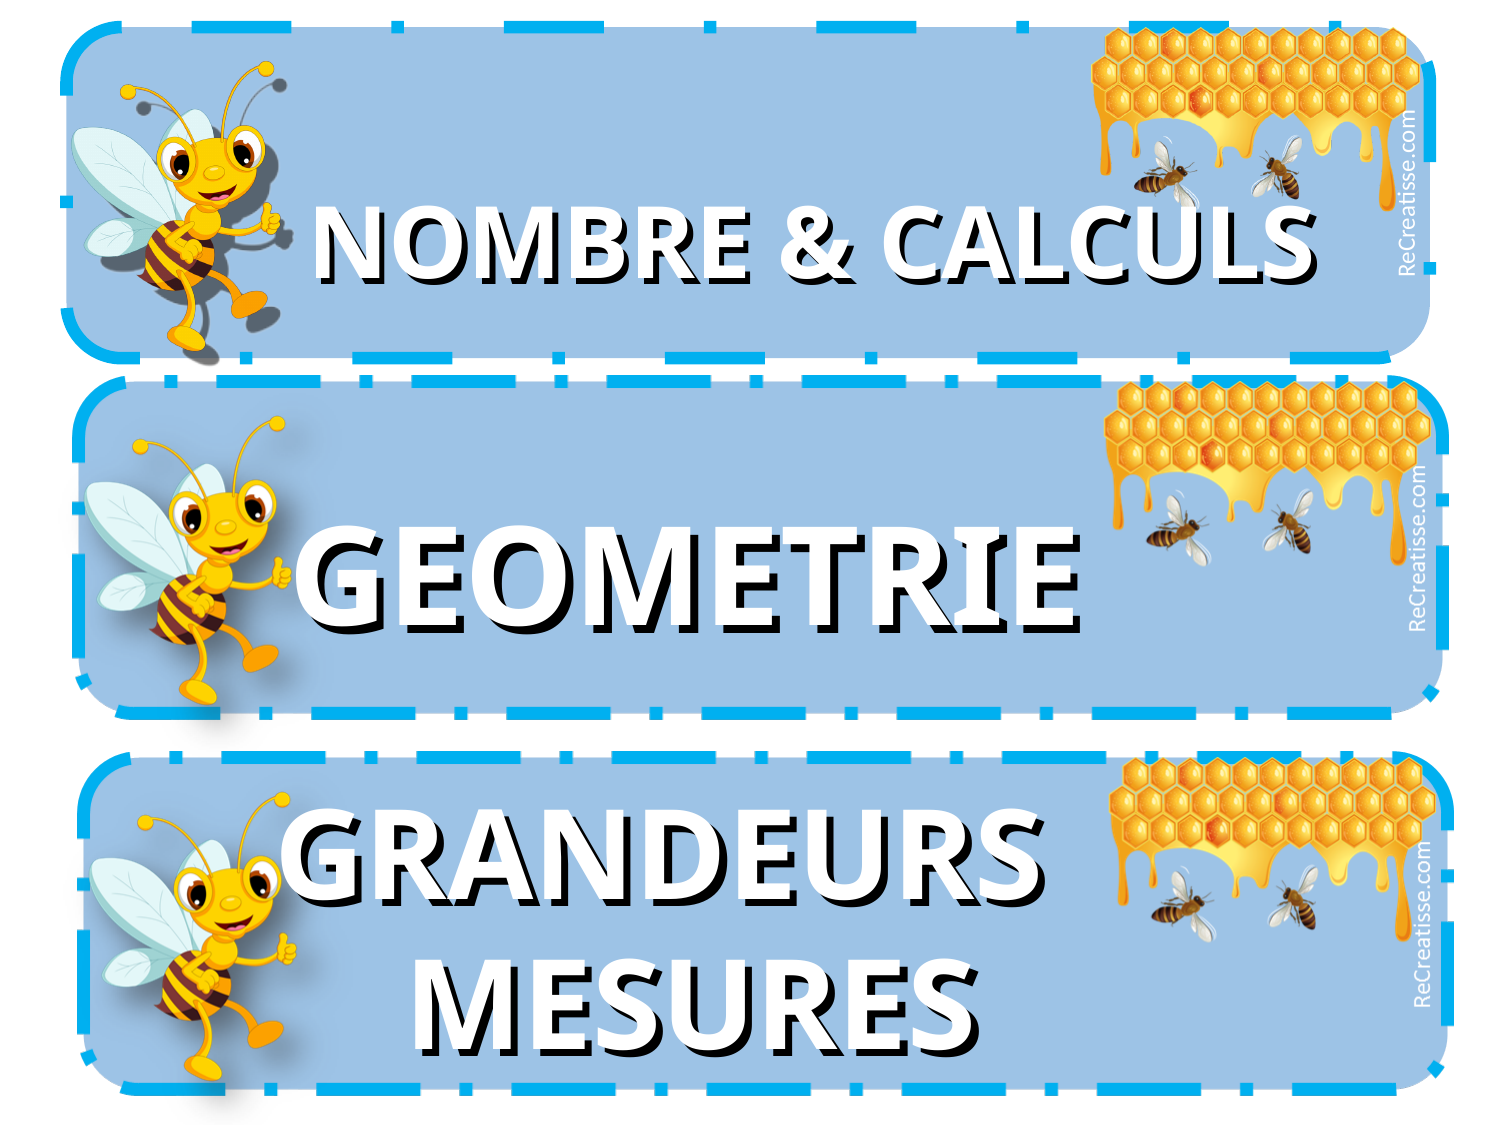

NOMBRE & CALCULS
ReCreatisse.com
GEOMETRIE
GRANDEURS
 MESURES